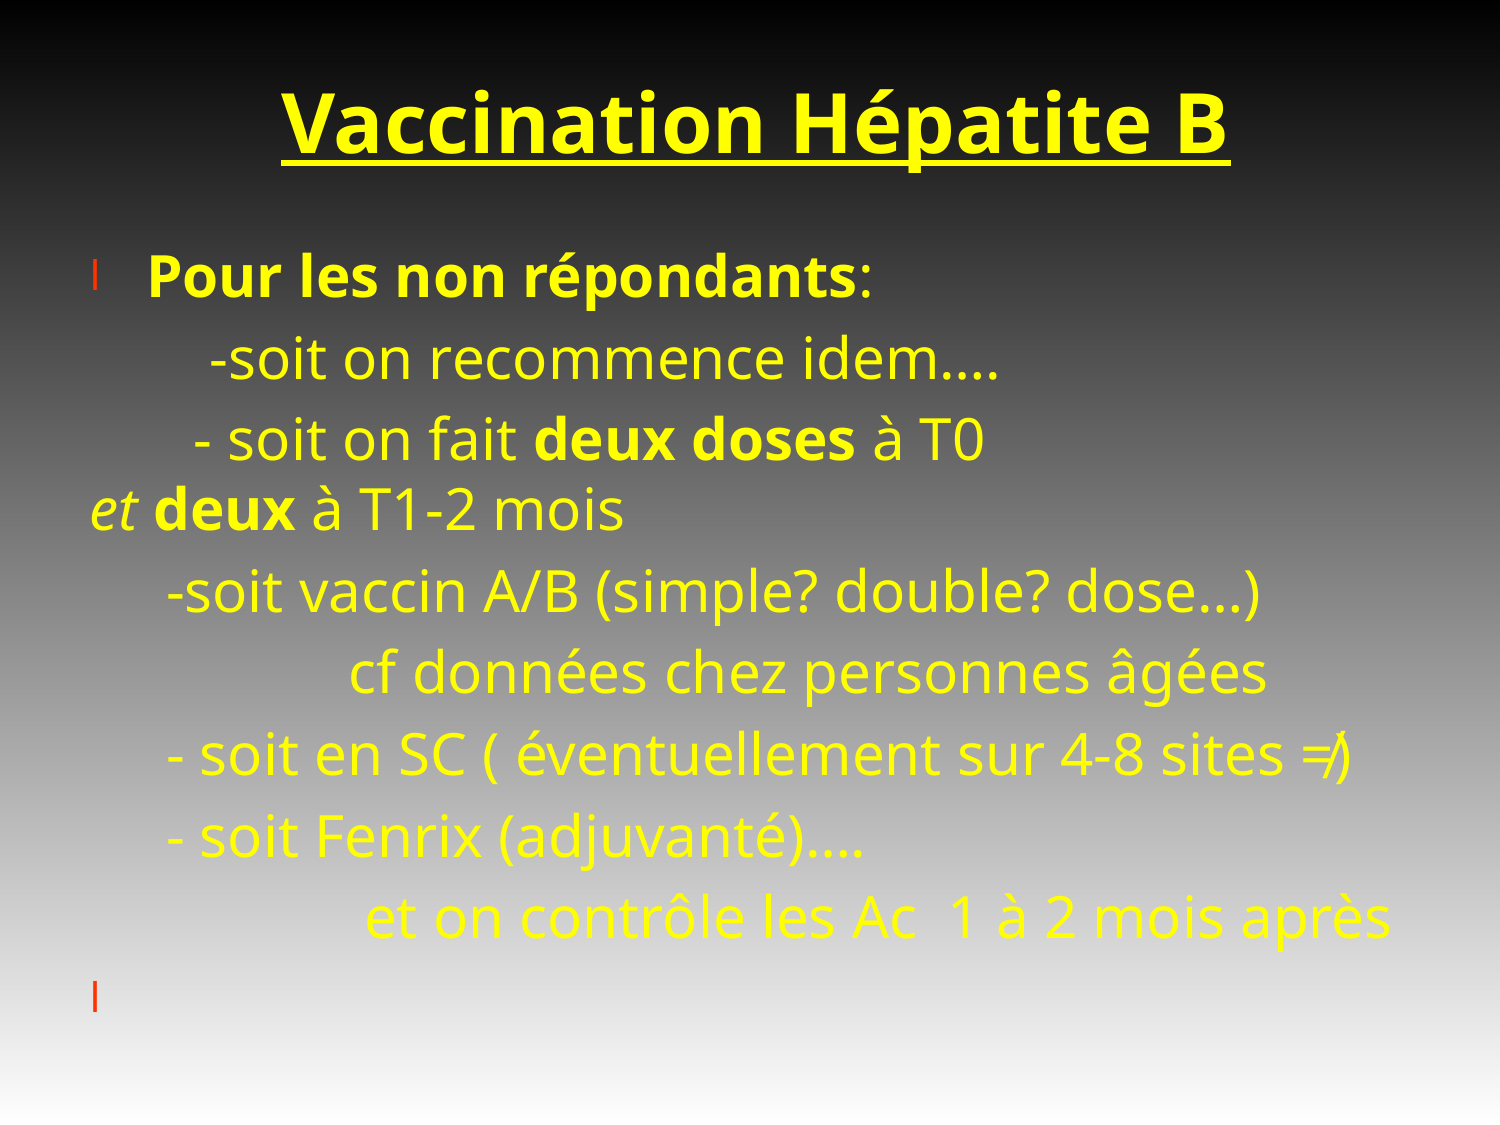

# Vaccination Hépatite B
Pour les non répondants:
	 -soit on recommence idem….
	 - soit on fait deux doses à T0 					 et deux à T1-2 mois
 -soit vaccin A/B (simple? double? dose…)
 cf données chez personnes âgées
 - soit en SC ( éventuellement sur 4-8 sites ≠)
 - soit Fenrix (adjuvanté)….
 et on contrôle les Ac 1 à 2 mois après